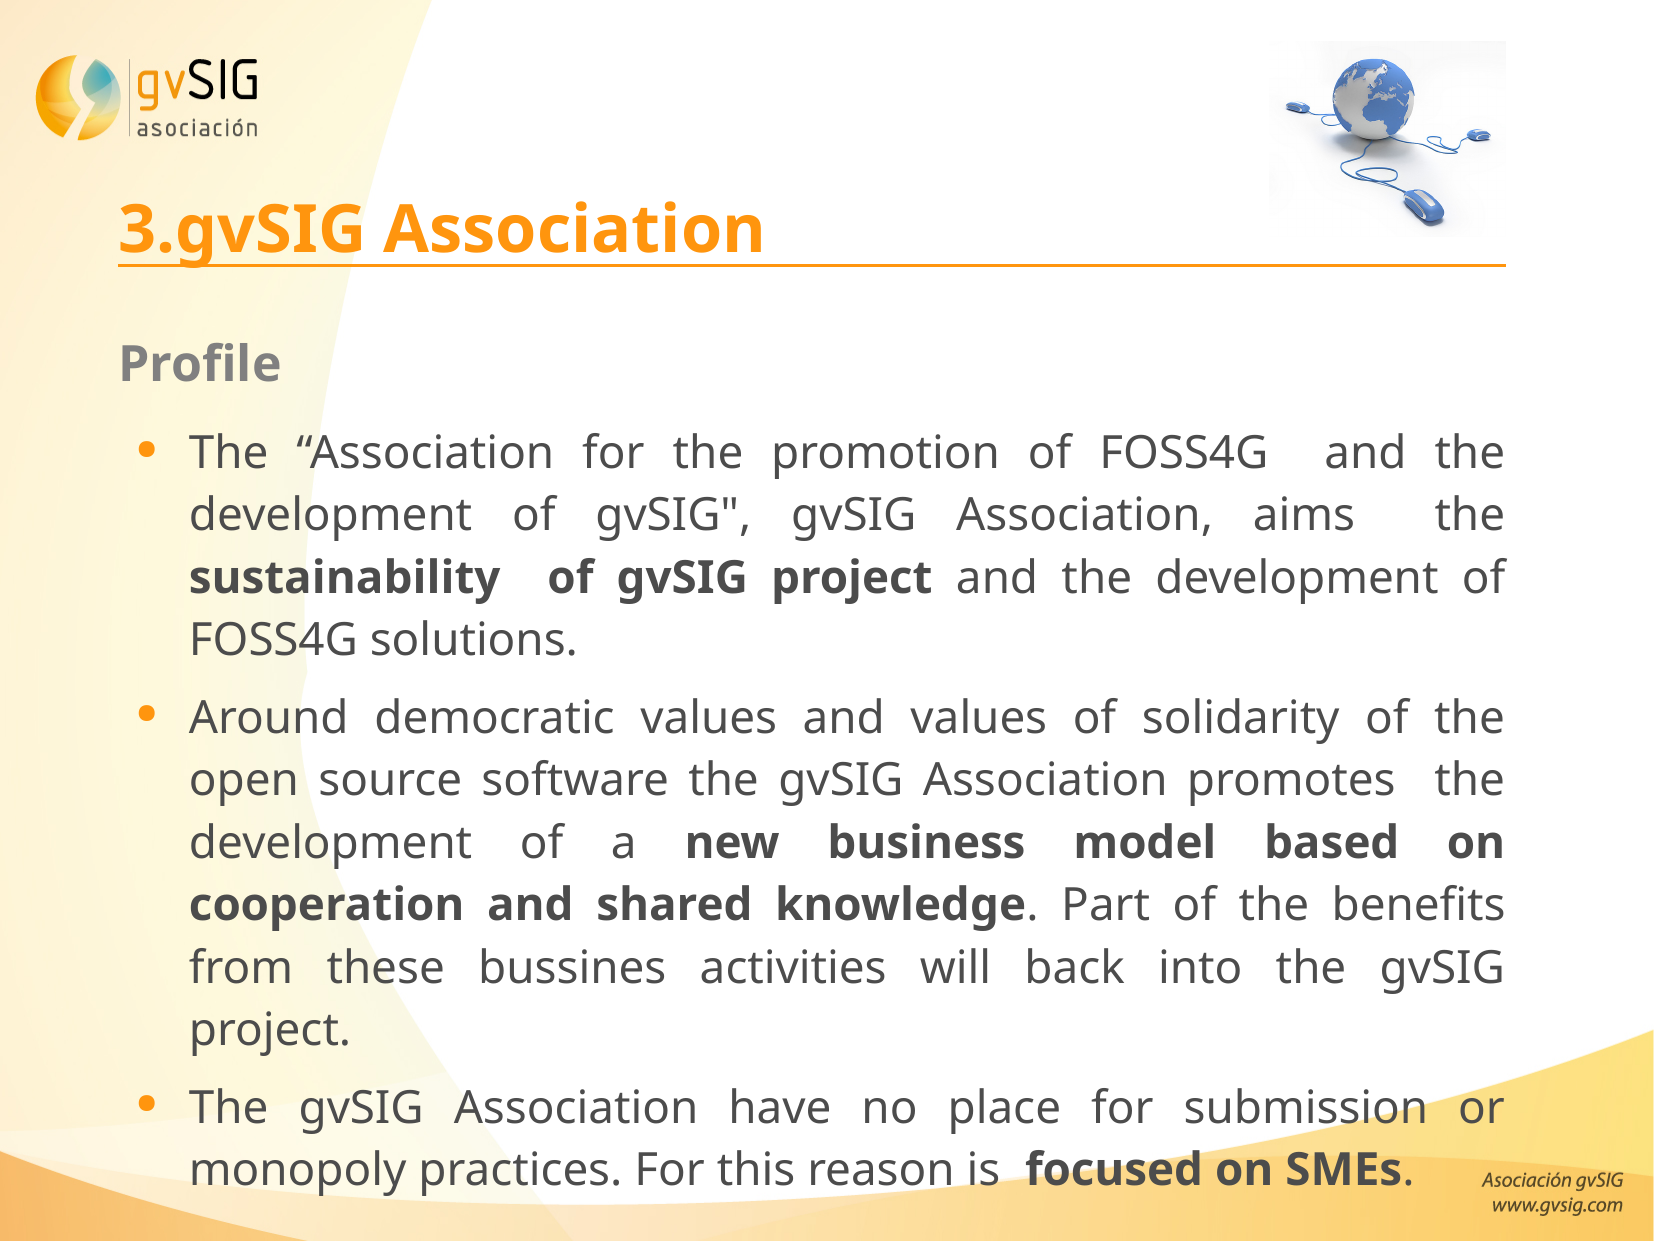

# 3.gvSIG Association
Profile
The “Association for the promotion of FOSS4G and the development of gvSIG", gvSIG Association, aims the sustainability of gvSIG project and the development of FOSS4G solutions.
Around democratic values and values of solidarity of the open source software the gvSIG Association promotes the development of a new business model based on cooperation and shared knowledge. Part of the benefits from these bussines activities will back into the gvSIG project.
The gvSIG Association have no place for submission or monopoly practices. For this reason is focused on SMEs.